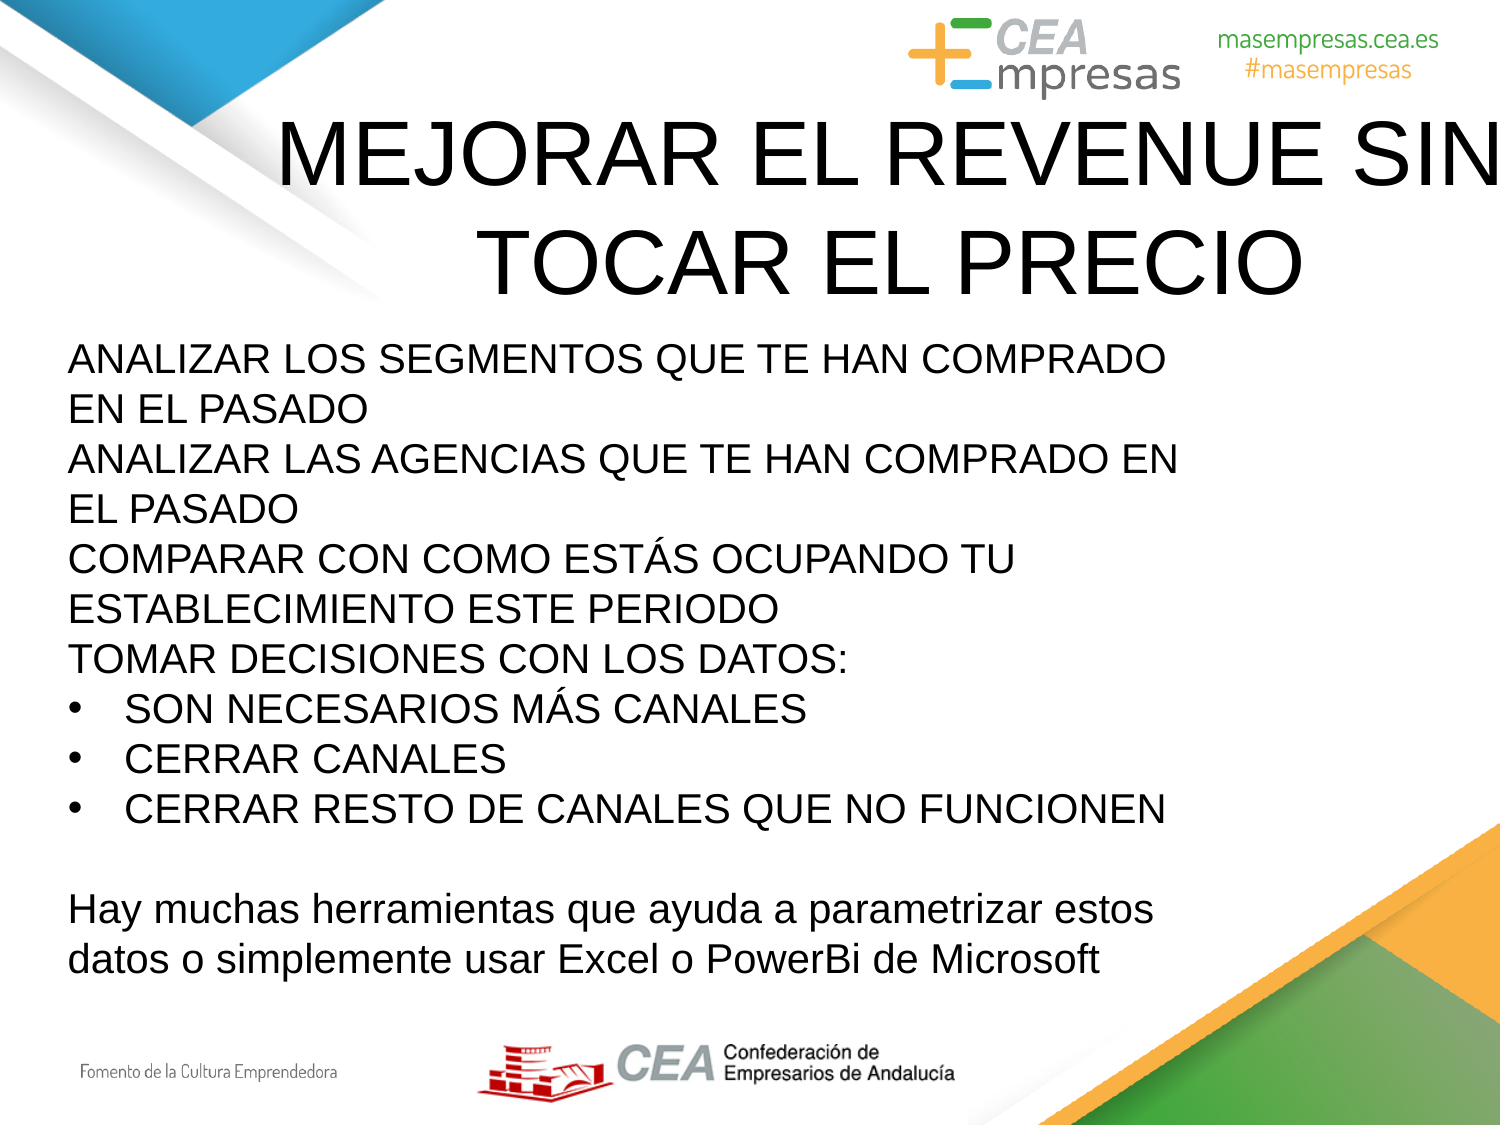

MEJORAR EL REVENUE SIN TOCAR EL PRECIO
ANALIZAR LOS SEGMENTOS QUE TE HAN COMPRADO EN EL PASADO
ANALIZAR LAS AGENCIAS QUE TE HAN COMPRADO EN EL PASADO
COMPARAR CON COMO ESTÁS OCUPANDO TU ESTABLECIMIENTO ESTE PERIODO
TOMAR DECISIONES CON LOS DATOS:
SON NECESARIOS MÁS CANALES
CERRAR CANALES
CERRAR RESTO DE CANALES QUE NO FUNCIONEN
Hay muchas herramientas que ayuda a parametrizar estos datos o simplemente usar Excel o PowerBi de Microsoft